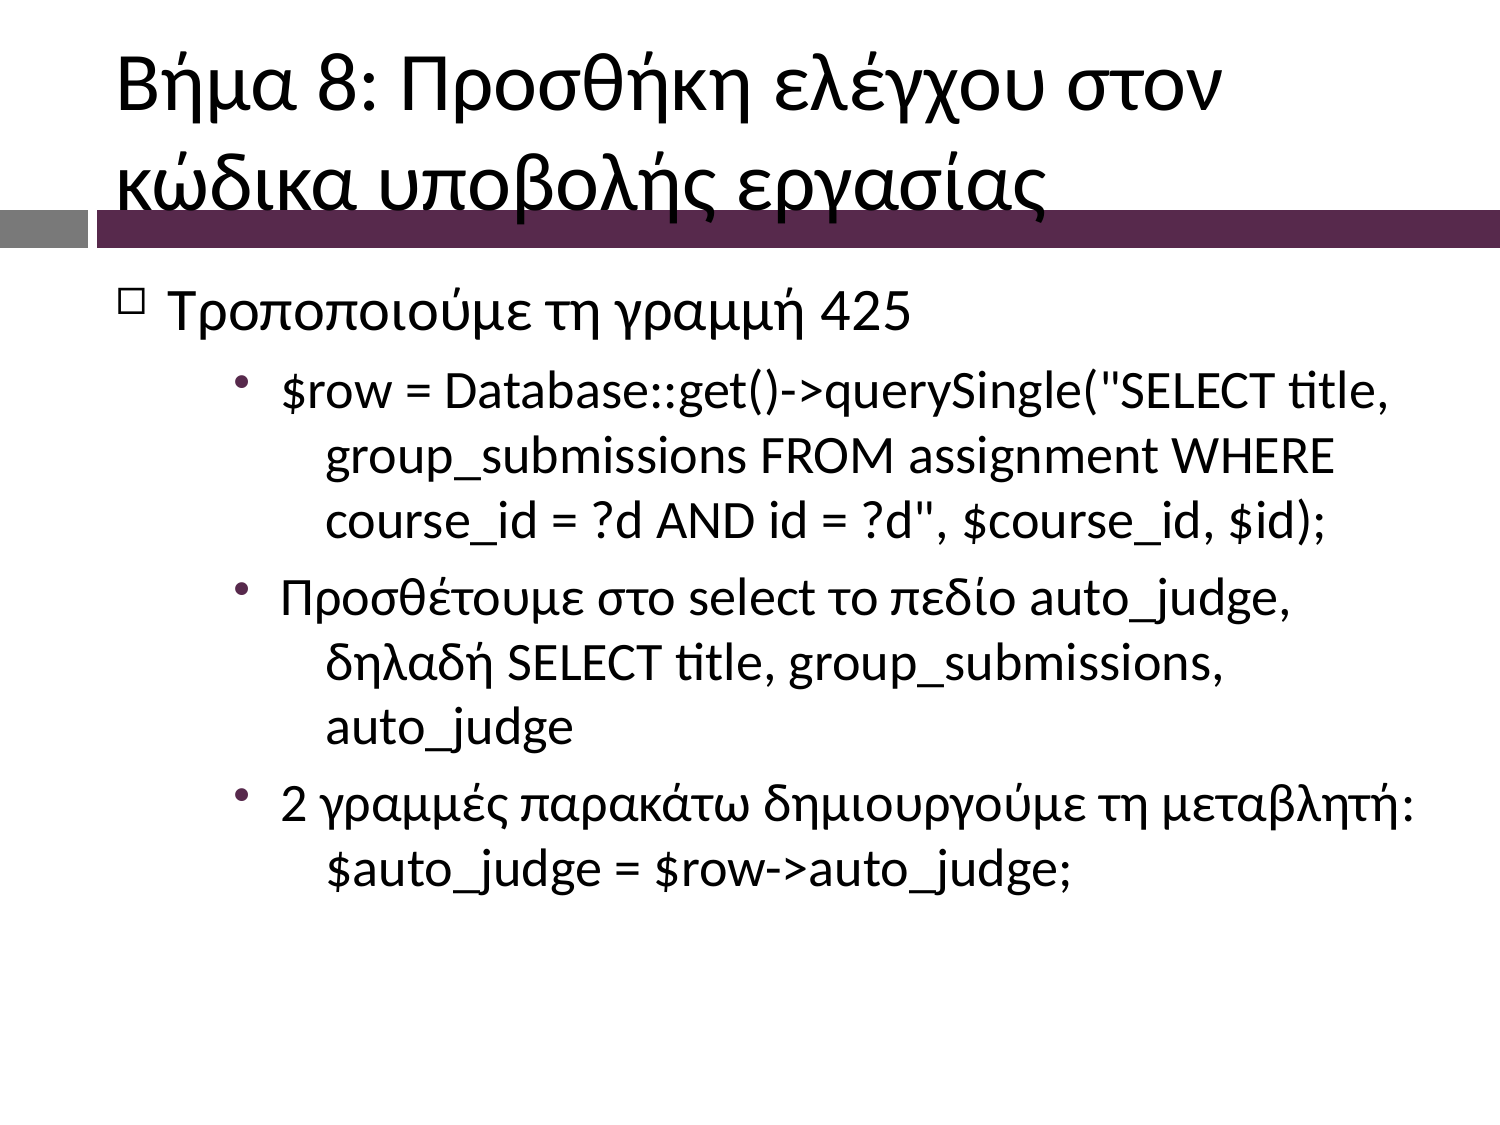

# Βήμα 8: Προσθήκη ελέγχου στον κώδικα υποβολής εργασίας
Τροποποιούμε τη γραμμή 425
$row = Database::get()->querySingle("SELECT title, group_submissions FROM assignment WHERE course_id = ?d AND id = ?d", $course_id, $id);
Προσθέτουμε στο select το πεδίο auto_judge, δηλαδή SELECT title, group_submissions, auto_judge
2 γραμμές παρακάτω δημιουργούμε τη μεταβλητή: $auto_judge = $row->auto_judge;